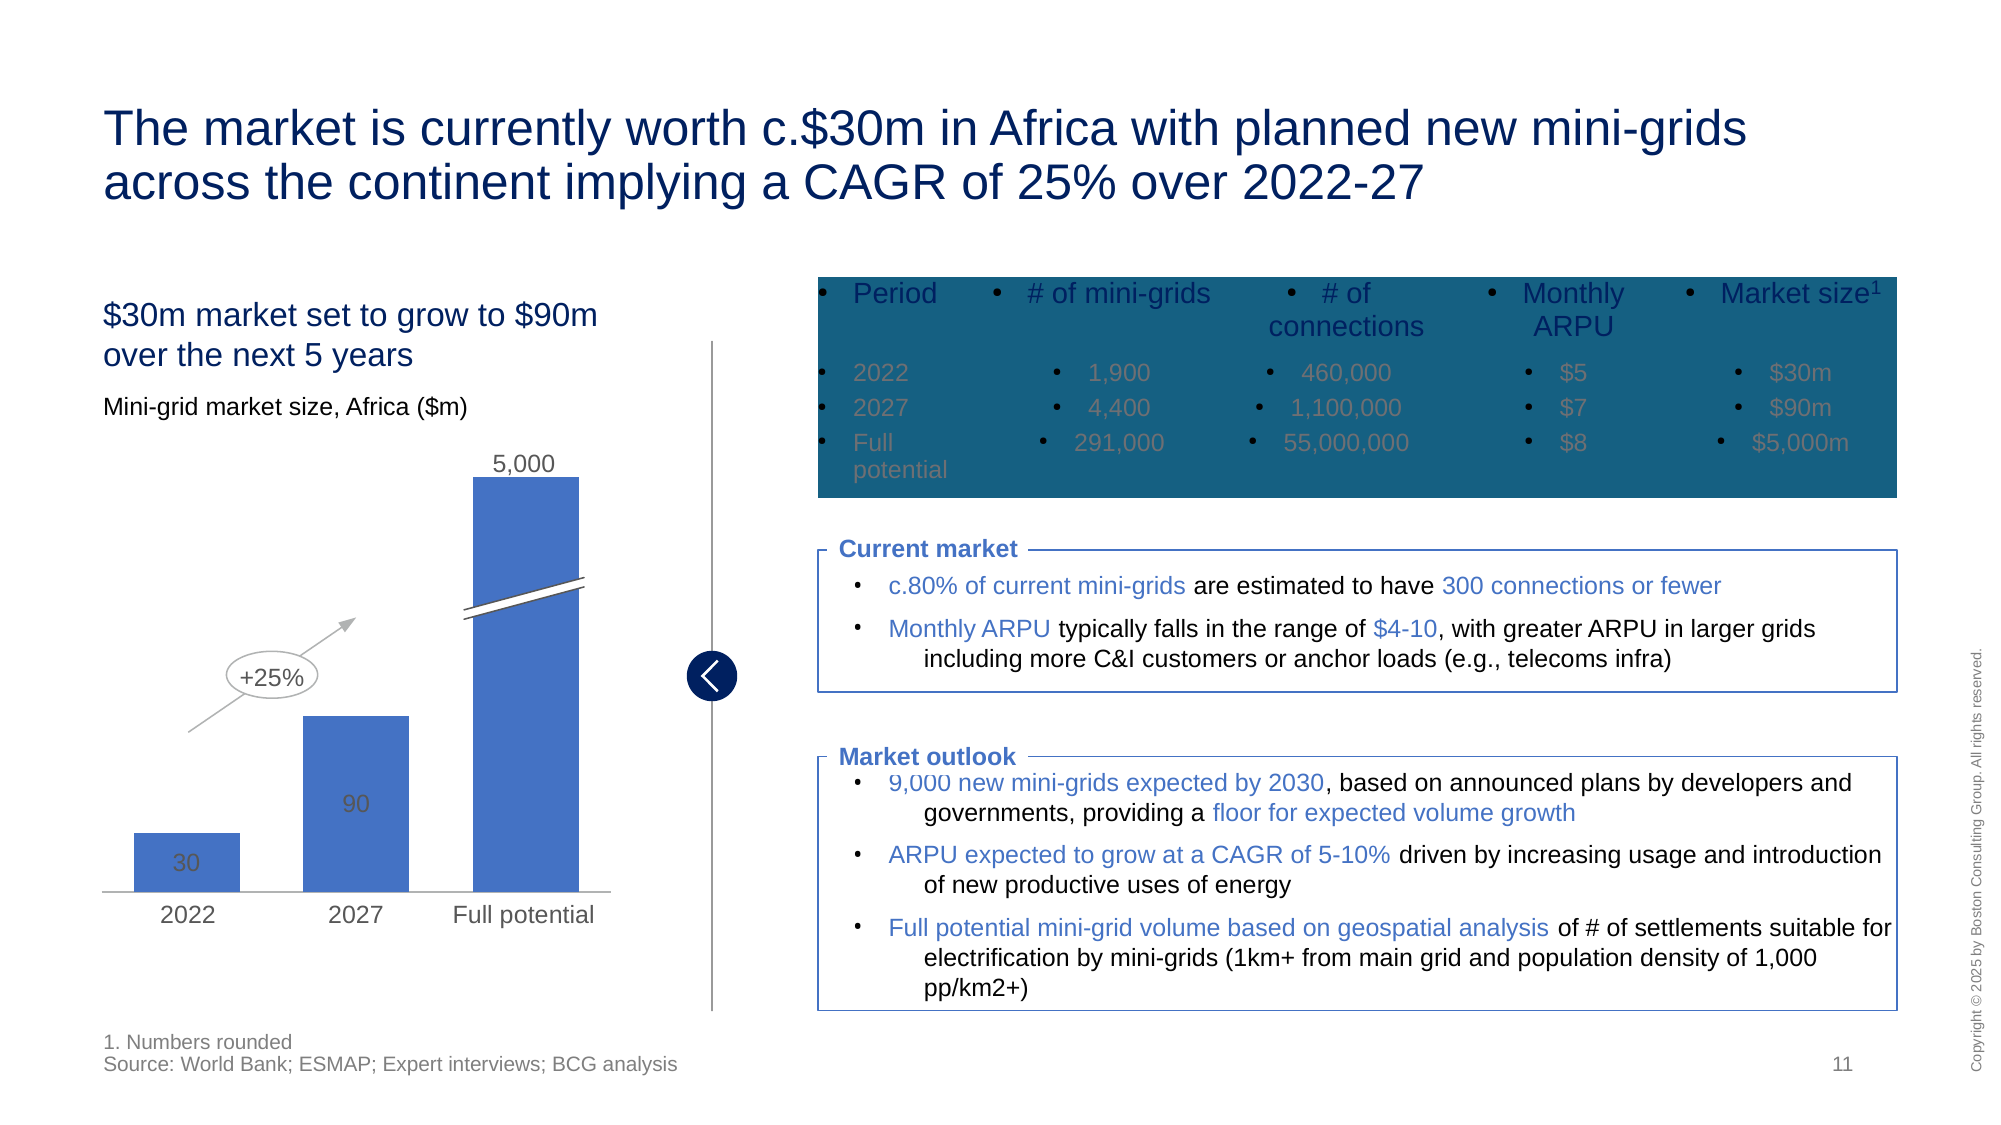

# The market is currently worth c.$30m in Africa with planned new mini-grids across the continent implying a CAGR of 25% over 2022-27
$30m market set to grow to $90m over the next 5 years
| Period | # of mini-grids | # of connections | Monthly ARPU | Market size1 |
| --- | --- | --- | --- | --- |
| 2022 | 1,900 | 460,000 | $5 | $30m |
| 2027 | 4,400 | 1,100,000 | $7 | $90m |
| Full potential | 291,000 | 55,000,000 | $8 | $5,000m |
Mini-grid market size, Africa ($m)
5,000
### Chart
| Category | Series1 |
|---|---|
| 1 | 30.0 |
| 2 | 90.0 |
| 3 | 211.860816944025 |Current market
c.80% of current mini-grids are estimated to have 300 connections or fewer
Monthly ARPU typically falls in the range of $4-10, with greater ARPU in larger grids including more C&I customers or anchor loads (e.g., telecoms infra)
+25%
Market outlook
9,000 new mini-grids expected by 2030, based on announced plans by developers and governments, providing a floor for expected volume growth
ARPU expected to grow at a CAGR of 5-10% driven by increasing usage and introduction of new productive uses of energy
Full potential mini-grid volume based on geospatial analysis of # of settlements suitable for electrification by mini-grids (1km+ from main grid and population density of 1,000 pp/km2+)
2022
2027
Full potential
1. Numbers rounded
Source: World Bank; ESMAP; Expert interviews; BCG analysis